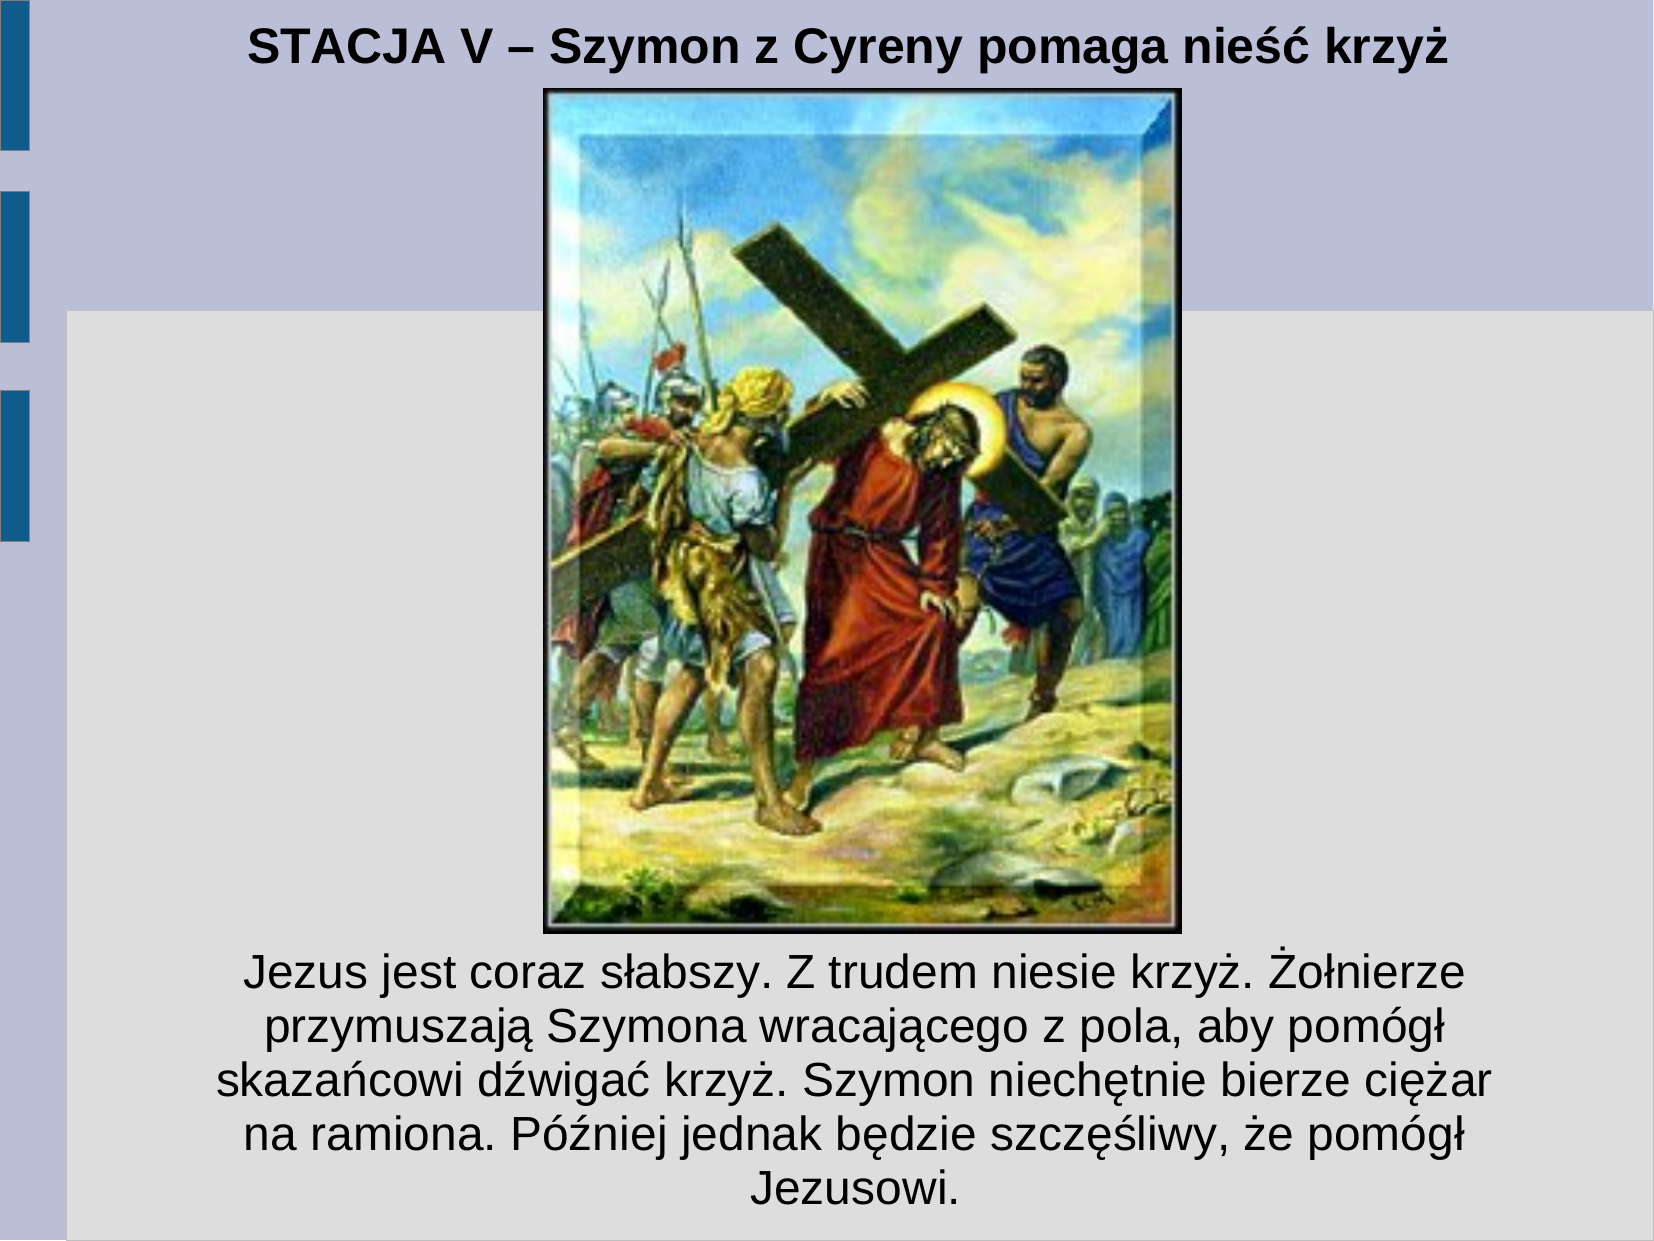

STACJA V – Szymon z Cyreny pomaga nieść krzyż
Jezus jest coraz słabszy. Z trudem niesie krzyż. Żołnierze przymuszają Szymona wracającego z pola, aby pomógł skazańcowi dźwigać krzyż. Szymon niechętnie bierze ciężar na ramiona. Później jednak będzie szczęśliwy, że pomógł Jezusowi.
#